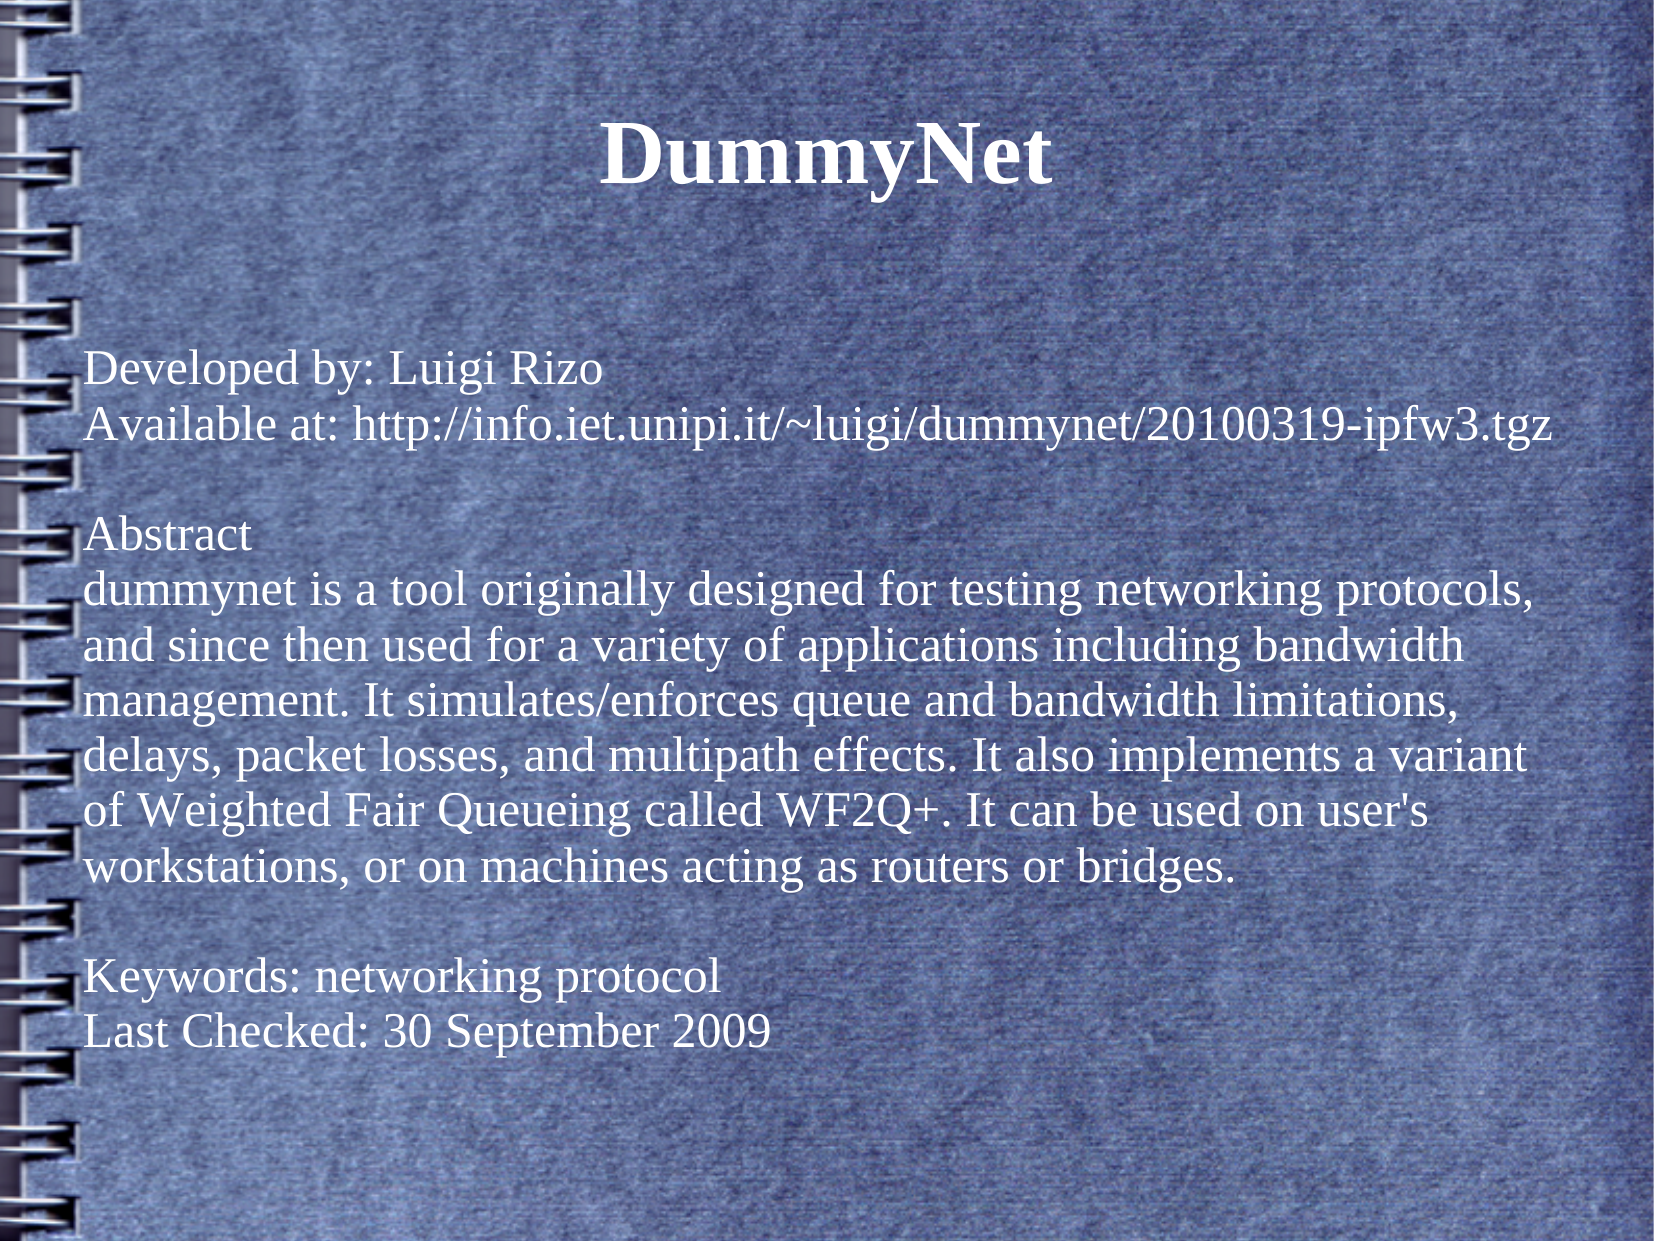

# DummyNet
Developed by: Luigi Rizo
Available at: http://info.iet.unipi.it/~luigi/dummynet/20100319-ipfw3.tgz
Abstract
dummynet is a tool originally designed for testing networking protocols, and since then used for a variety of applications including bandwidth management. It simulates/enforces queue and bandwidth limitations, delays, packet losses, and multipath effects. It also implements a variant of Weighted Fair Queueing called WF2Q+. It can be used on user's workstations, or on machines acting as routers or bridges.
Keywords: networking protocol
Last Checked: 30 September 2009